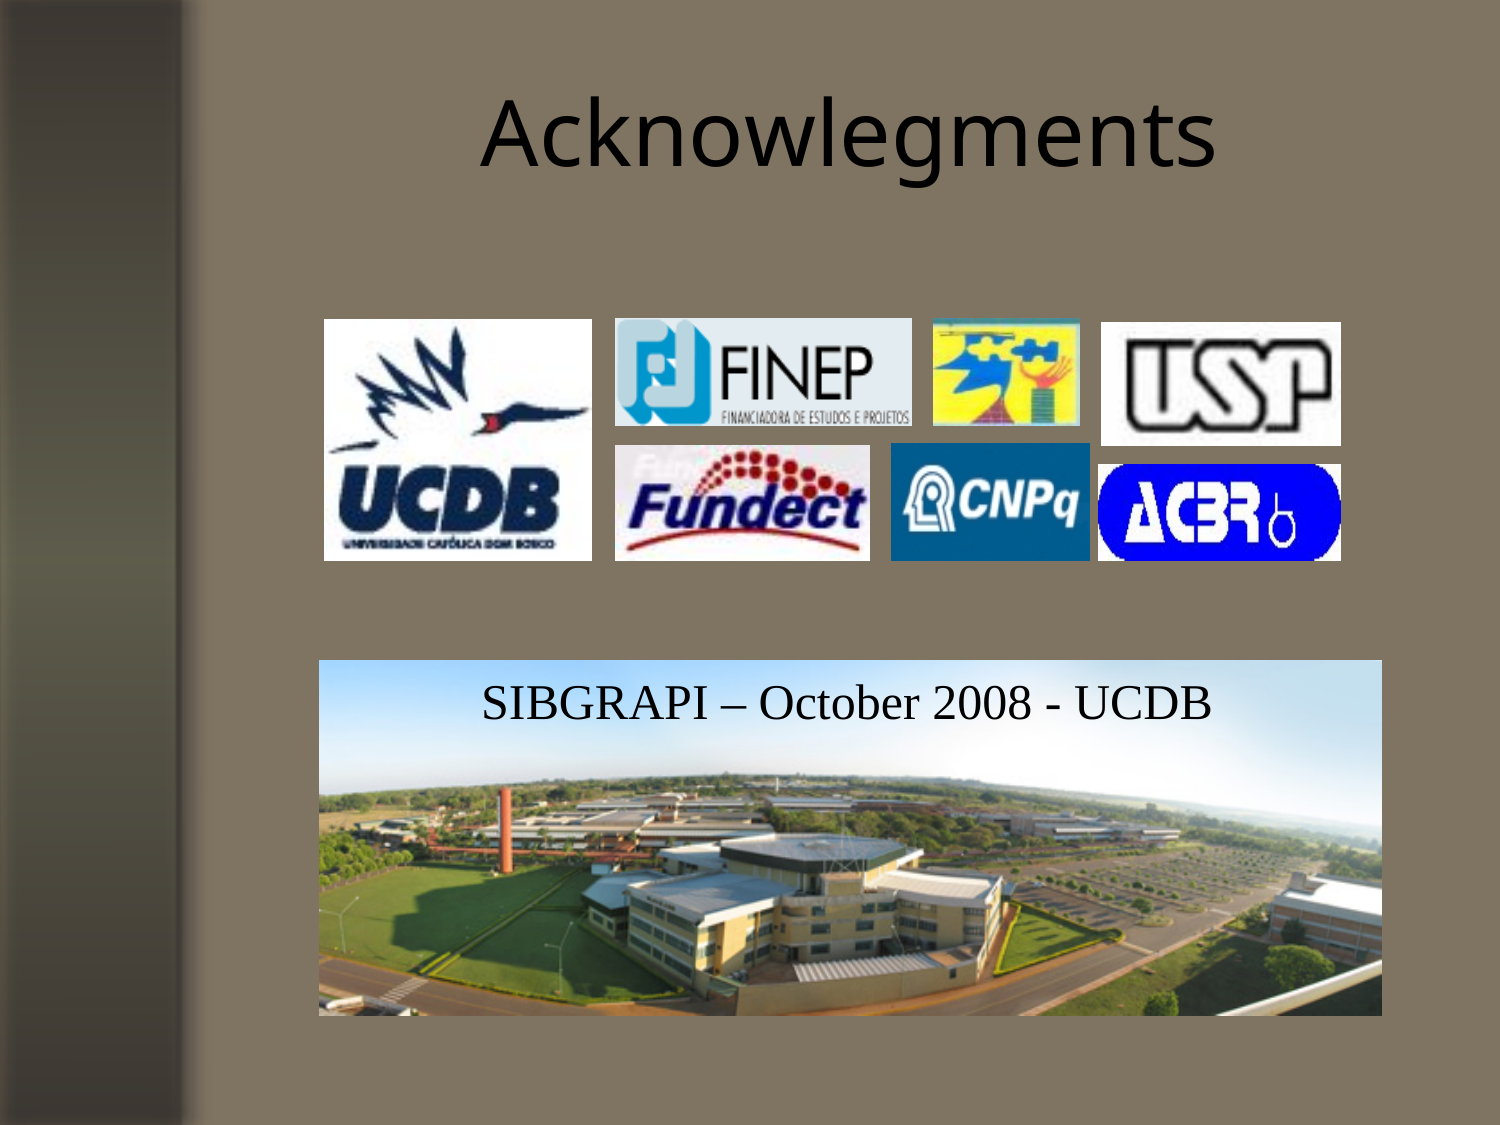

# Acknowlegments
SIBGRAPI – October 2008 - UCDB